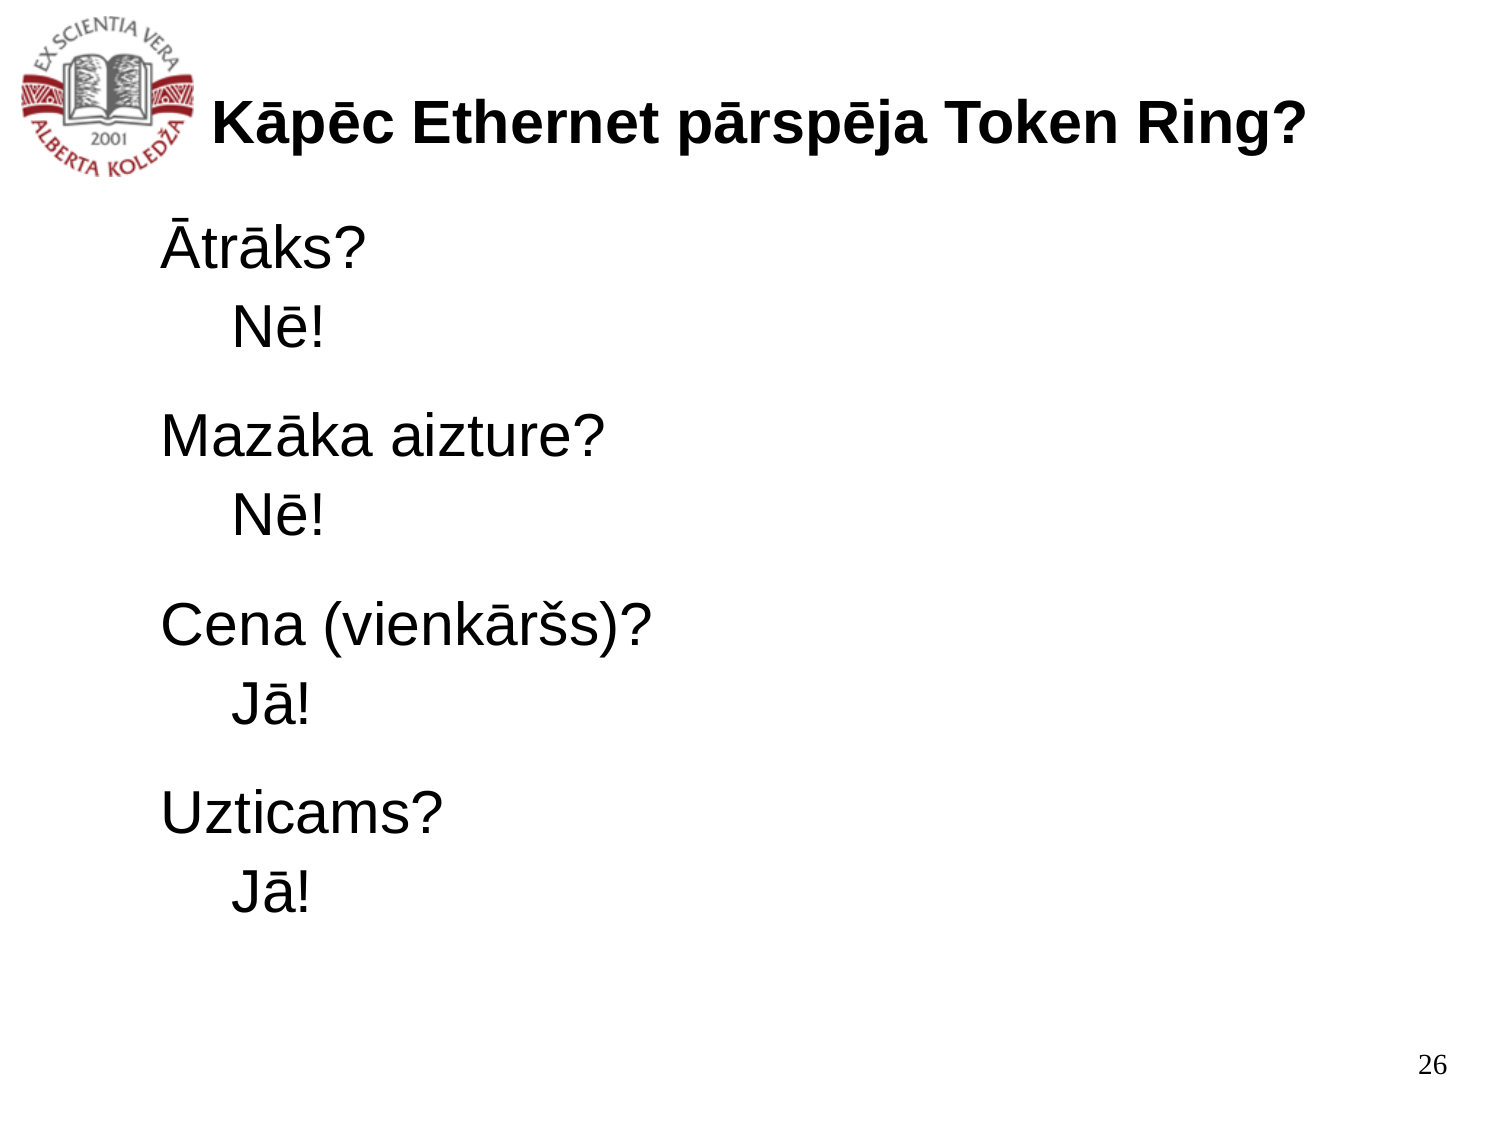

# Kāpēc Ethernet pārspēja Token Ring?
Ātrāks?
Nē!
Mazāka aizture?
Nē!
Cena (vienkāršs)?
Jā!
Uzticams?
Jā!